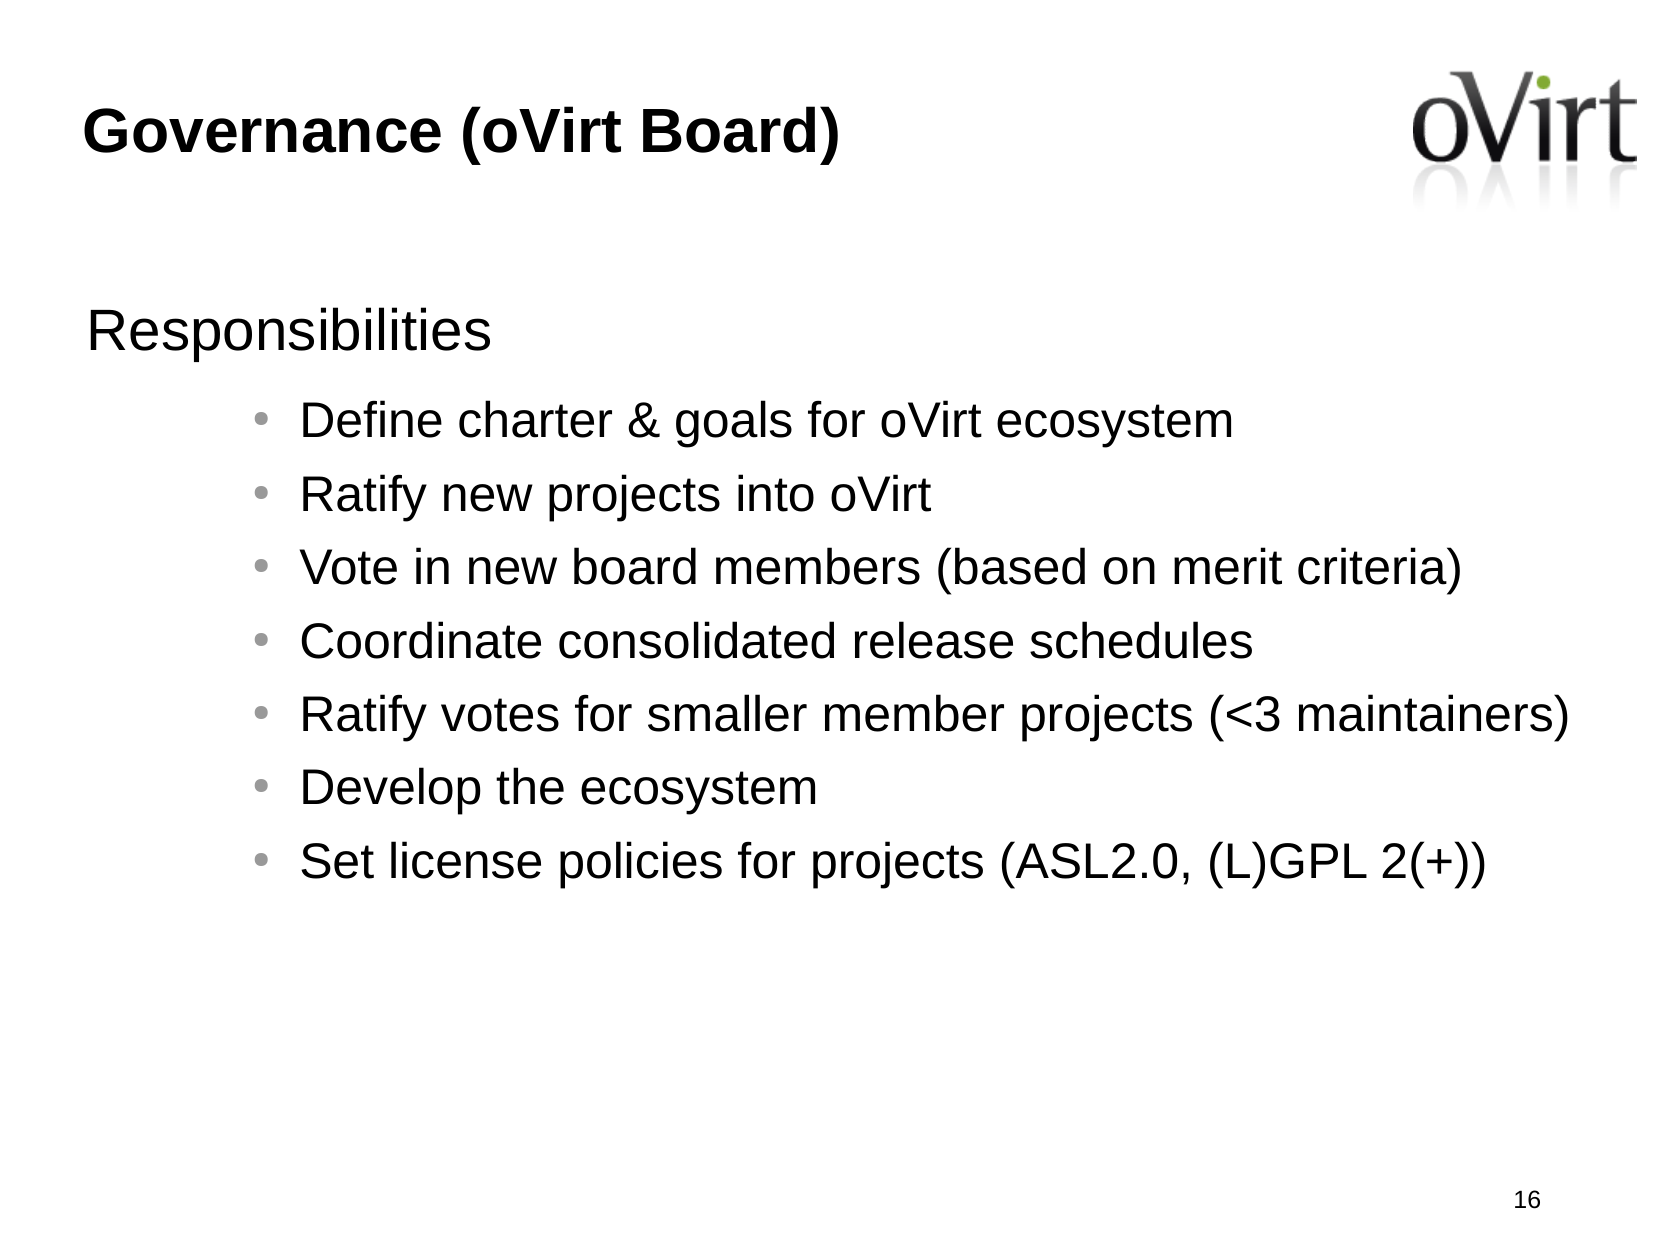

# Governance (oVirt Board)
Responsibilities
Define charter & goals for oVirt ecosystem
Ratify new projects into oVirt
Vote in new board members (based on merit criteria)
Coordinate consolidated release schedules
Ratify votes for smaller member projects (<3 maintainers)
Develop the ecosystem
Set license policies for projects (ASL2.0, (L)GPL 2(+))